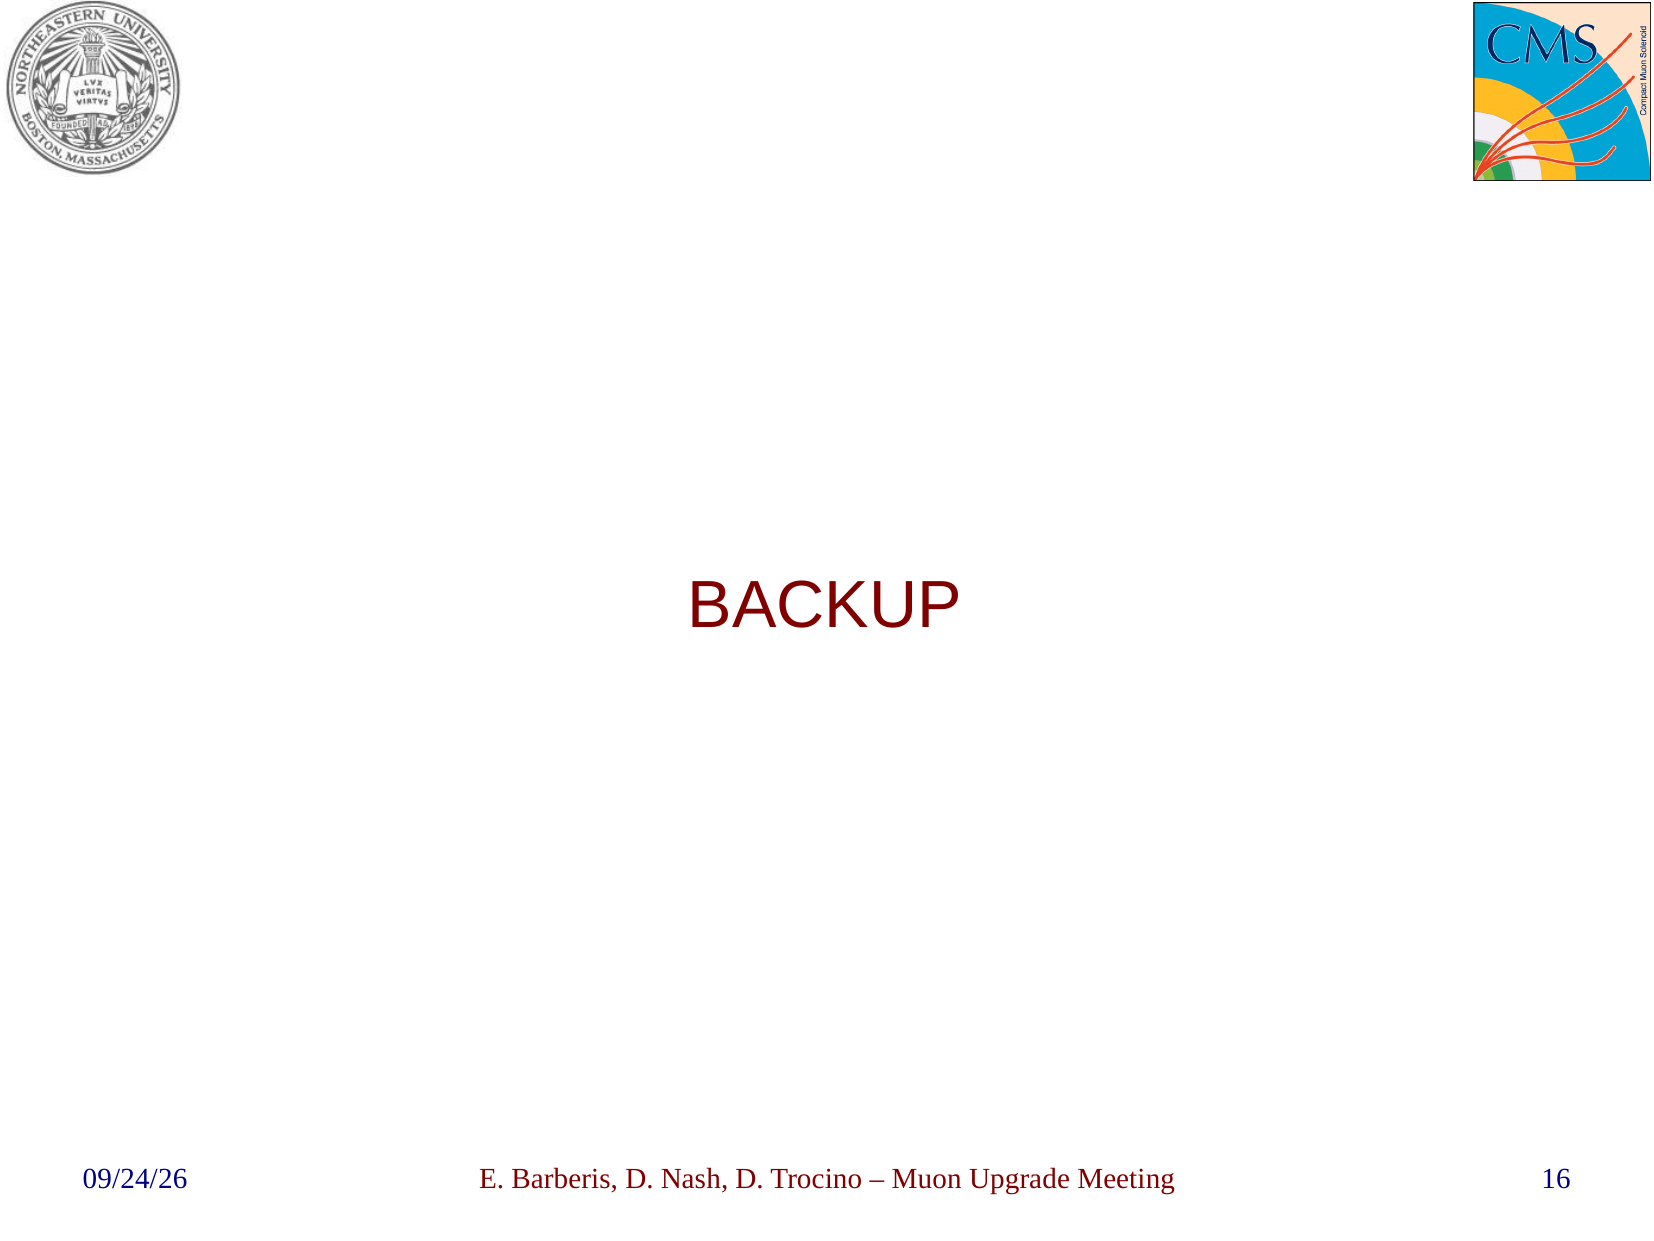

# BACKUP
D. Trocino - Meeting
16